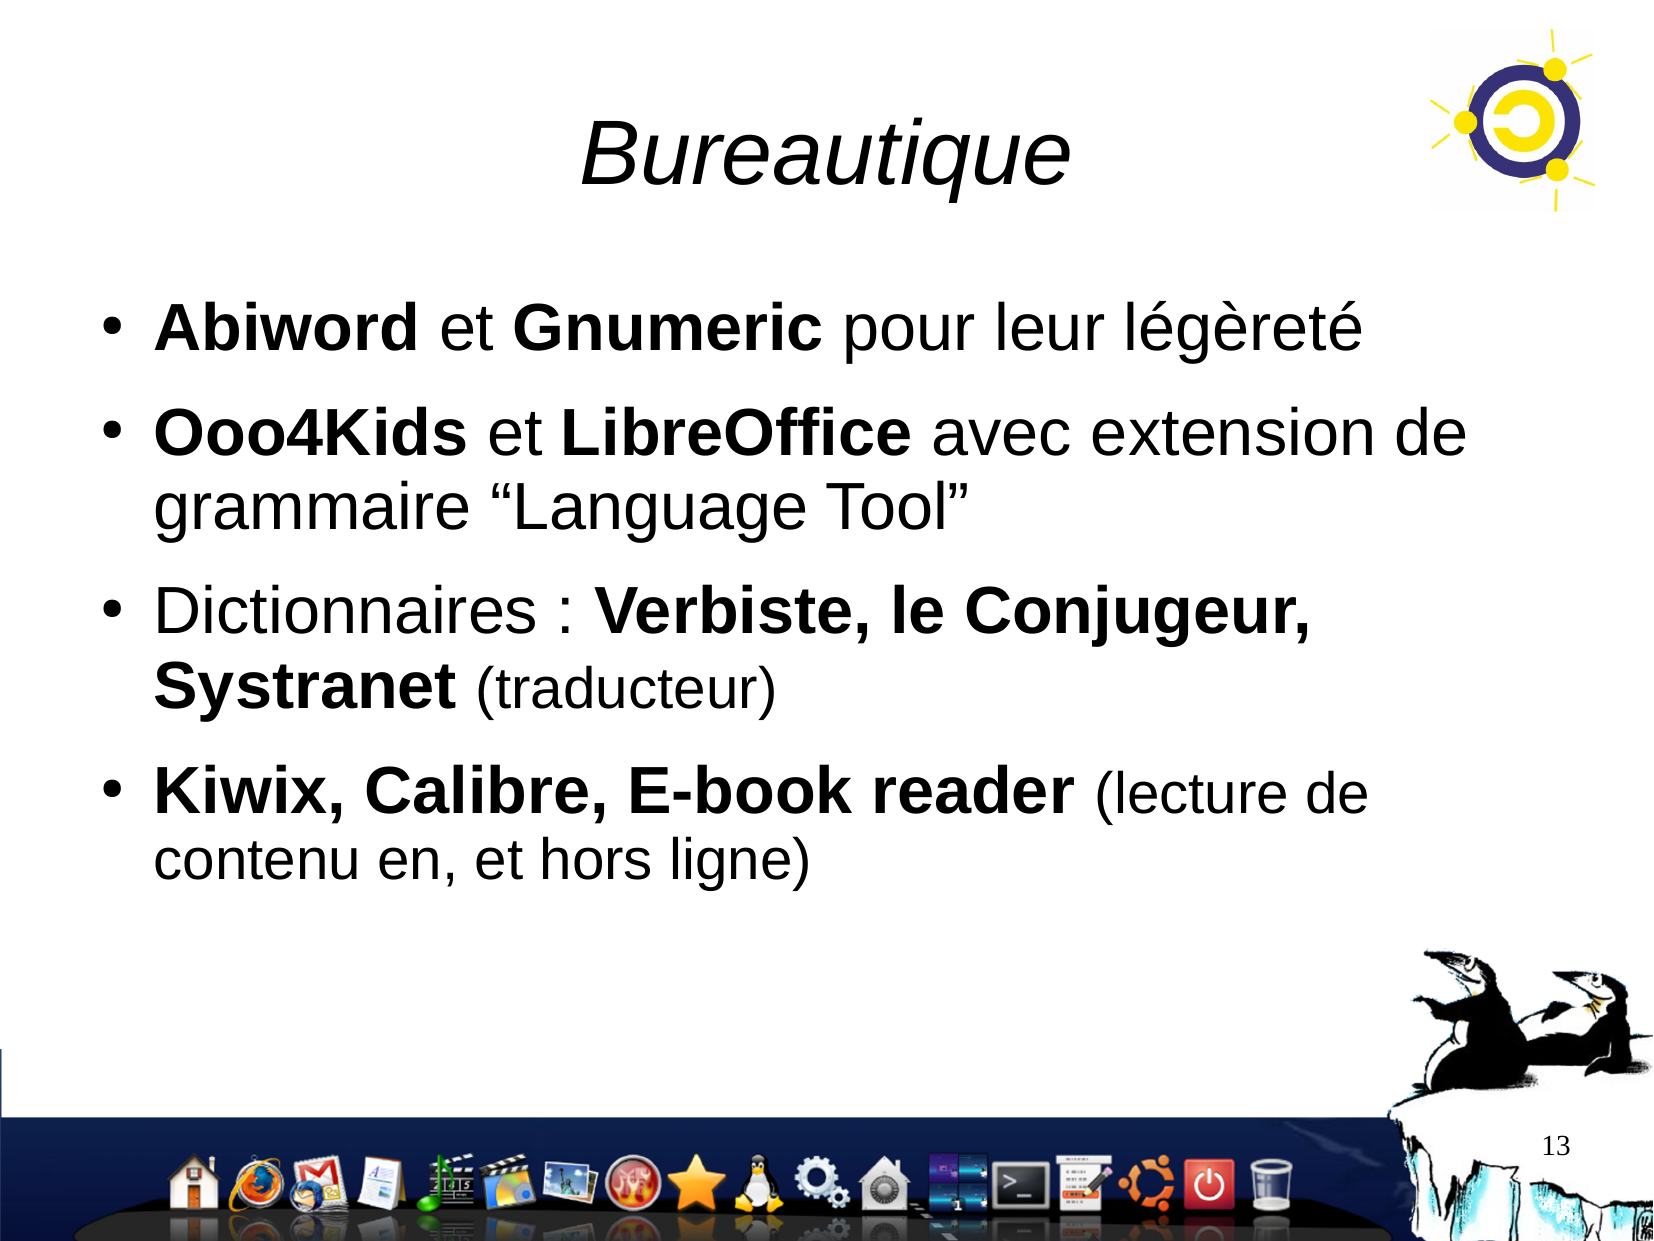

# Bureautique
Abiword et Gnumeric pour leur légèreté
Ooo4Kids et LibreOffice avec extension de grammaire “Language Tool”
Dictionnaires : Verbiste, le Conjugeur, Systranet (traducteur)
Kiwix, Calibre, E-book reader (lecture de contenu en, et hors ligne)
13